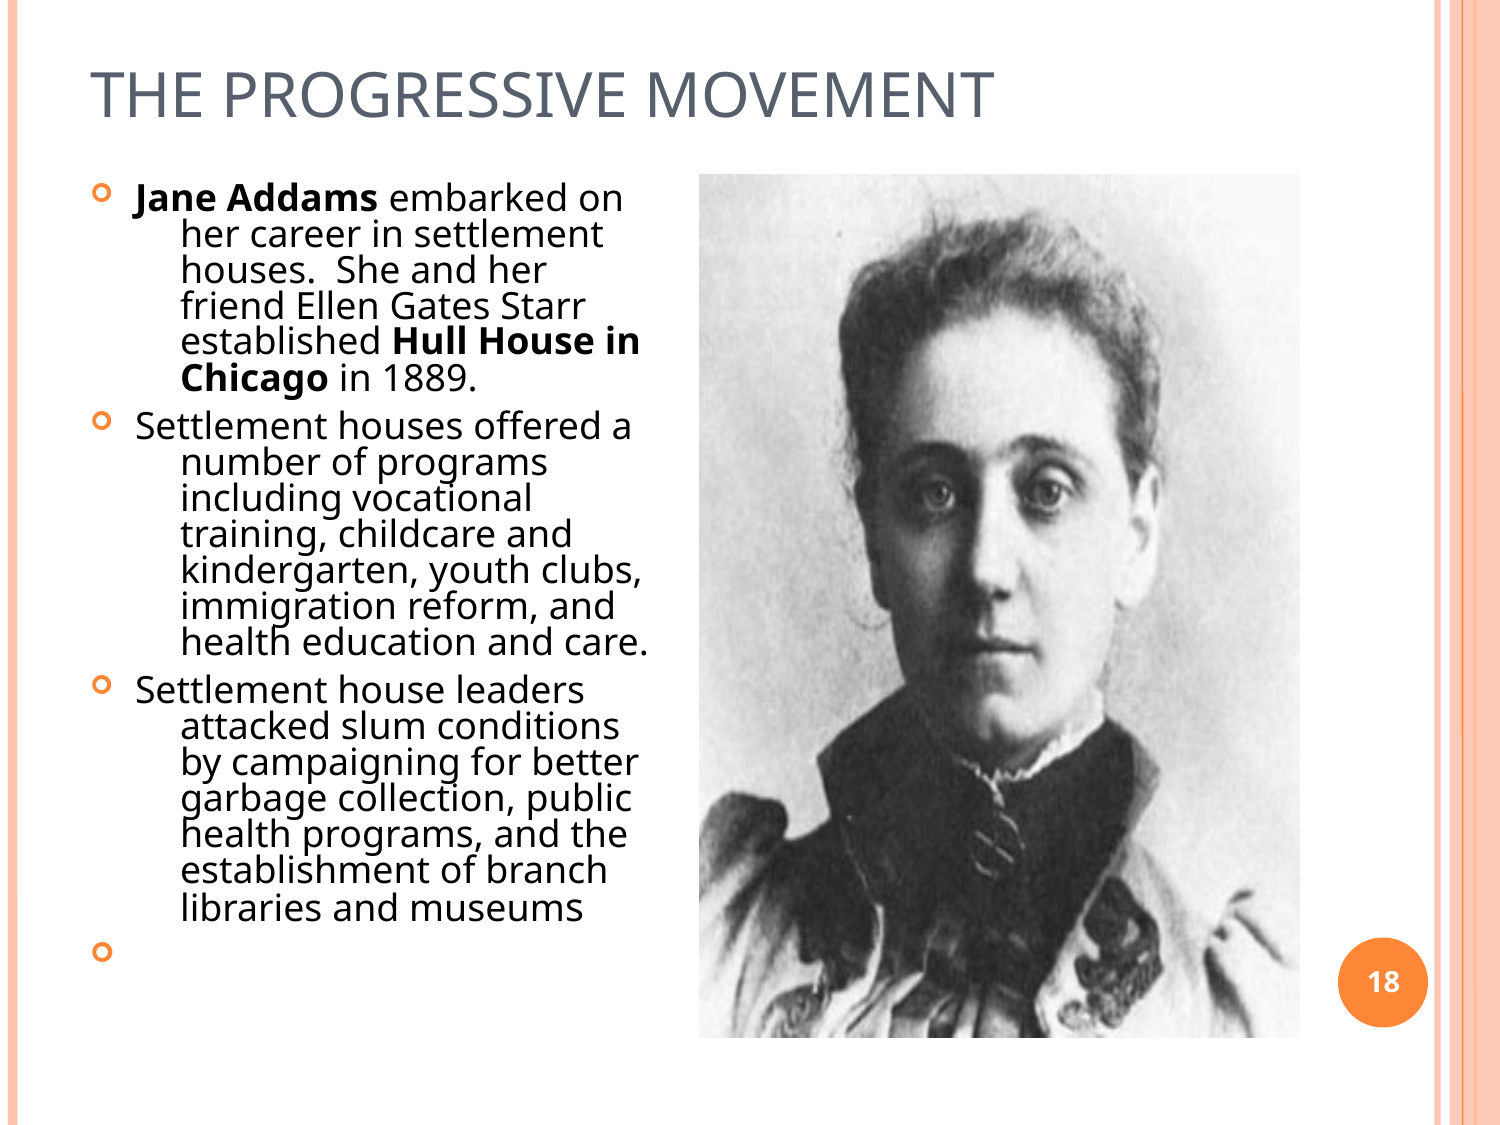

# The Progressive Movement
Jane Addams embarked on her career in settlement houses. She and her friend Ellen Gates Starr established Hull House in Chicago in 1889.
Settlement houses offered a number of programs including vocational training, childcare and kindergarten, youth clubs, immigration reform, and health education and care.
Settlement house leaders attacked slum conditions by campaigning for better garbage collection, public health programs, and the establishment of branch libraries and museums